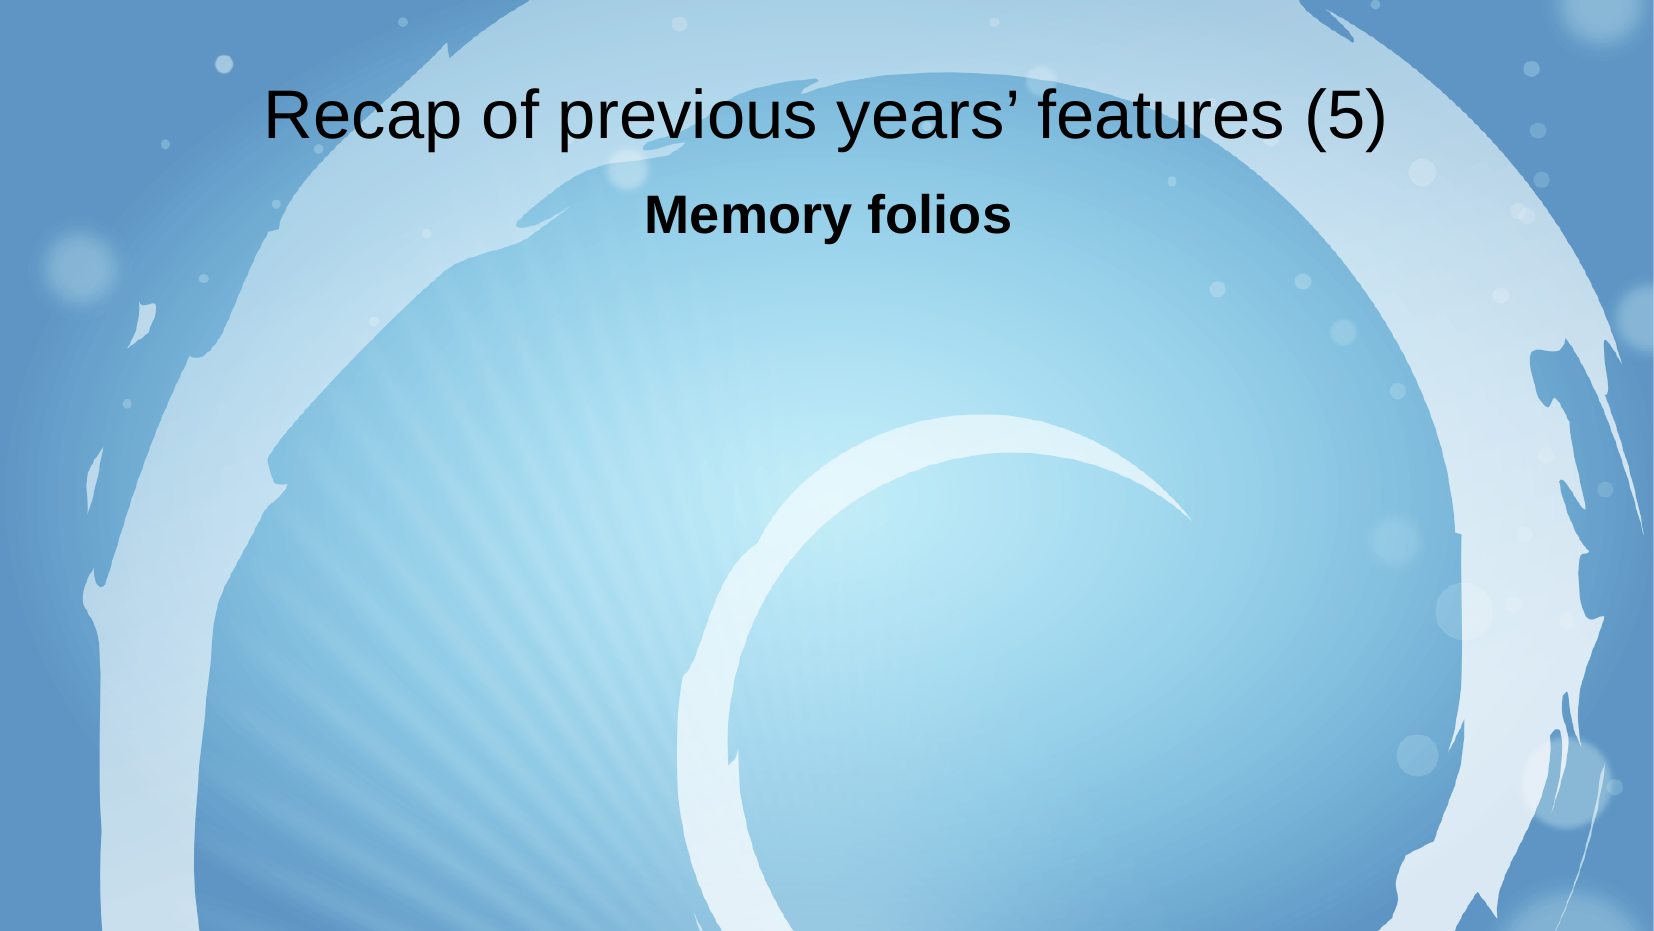

Recap of previous years’ features (5)
Memory folios
#